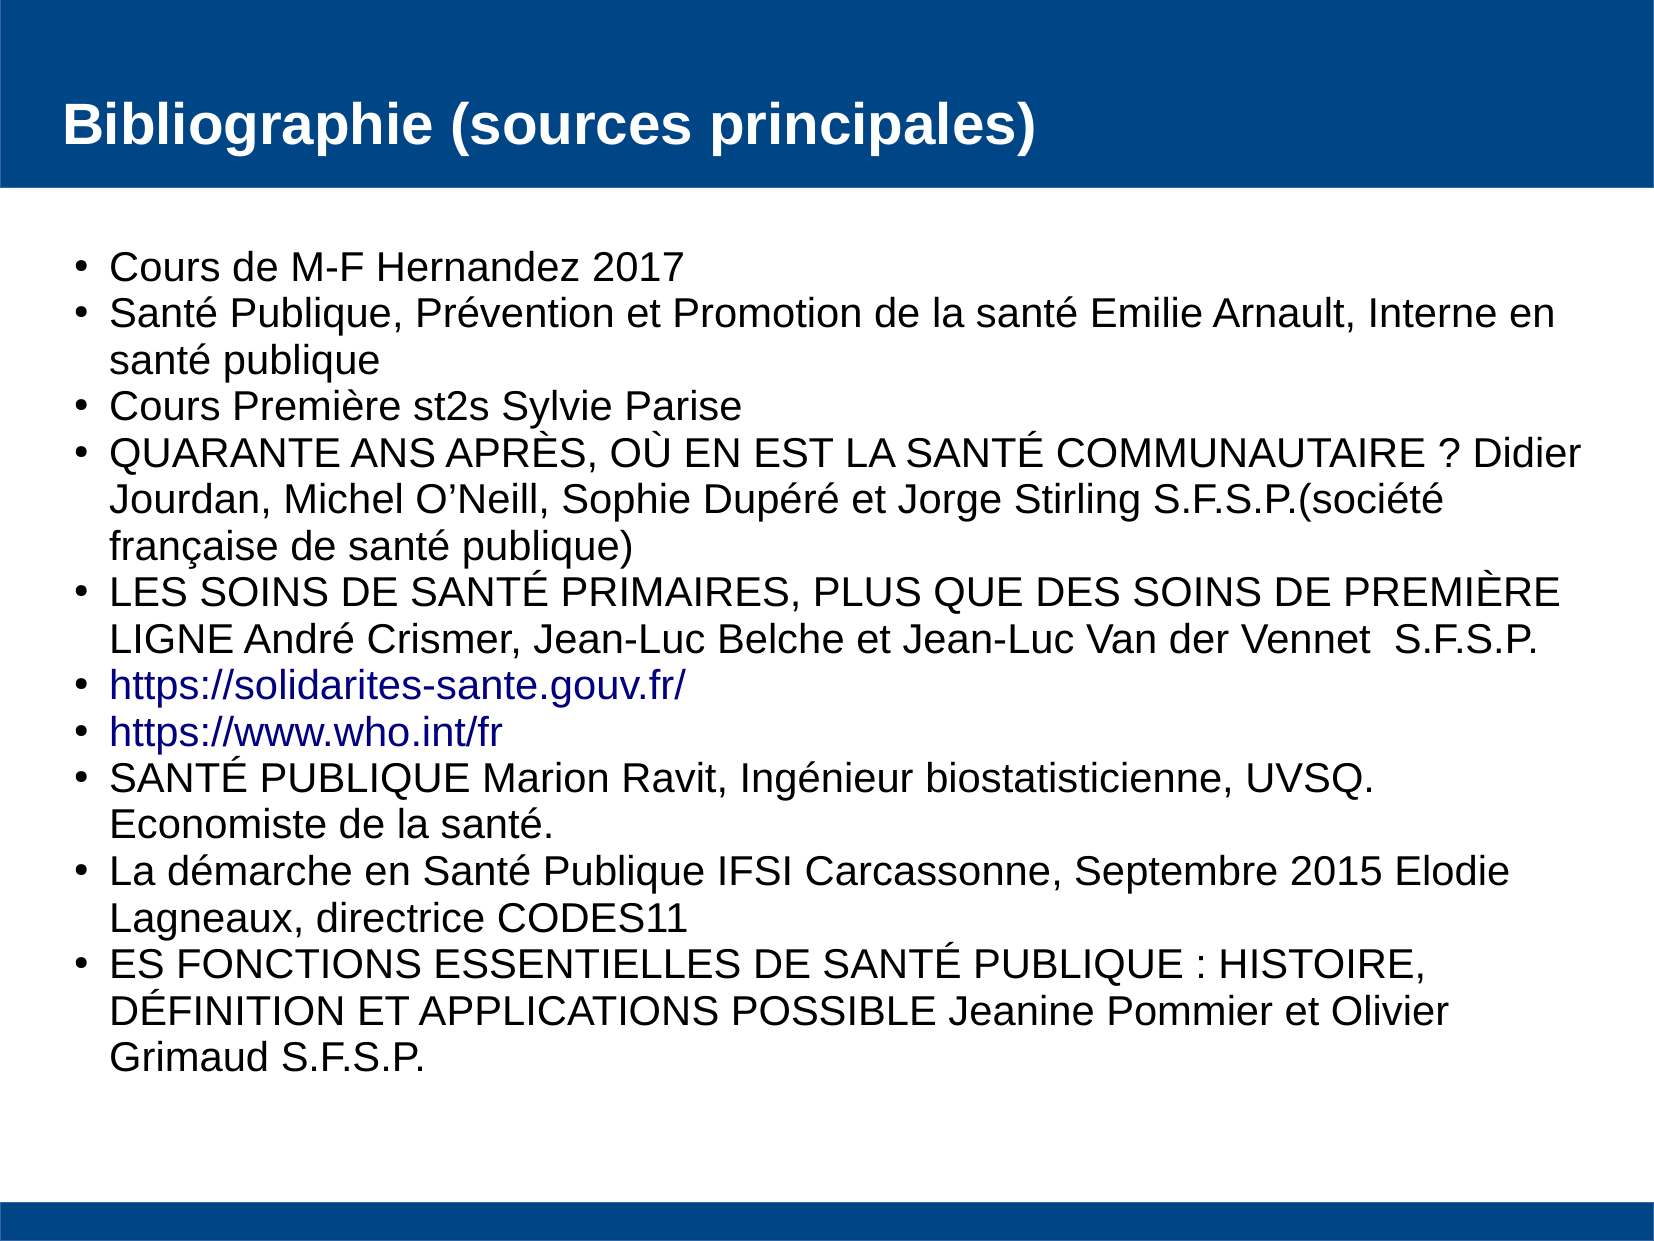

Bibliographie (sources principales)
Cours de M-F Hernandez 2017
Santé Publique, Prévention et Promotion de la santé Emilie Arnault, Interne en santé publique
Cours Première st2s Sylvie Parise
QUARANTE ANS APRÈS, OÙ EN EST LA SANTÉ COMMUNAUTAIRE ? Didier Jourdan, Michel O’Neill, Sophie Dupéré et Jorge Stirling S.F.S.P.(société française de santé publique)
LES SOINS DE SANTÉ PRIMAIRES, PLUS QUE DES SOINS DE PREMIÈRE
LIGNE André Crismer, Jean-Luc Belche et Jean-Luc Van der Vennet S.F.S.P.
https://solidarites-sante.gouv.fr/
https://www.who.int/fr
SANTÉ PUBLIQUE Marion Ravit, Ingénieur biostatisticienne, UVSQ. Economiste de la santé.
La démarche en Santé Publique IFSI Carcassonne, Septembre 2015 Elodie Lagneaux, directrice CODES11
ES FONCTIONS ESSENTIELLES DE SANTÉ PUBLIQUE : HISTOIRE, DÉFINITION ET APPLICATIONS POSSIBLE Jeanine Pommier et Olivier Grimaud S.F.S.P.